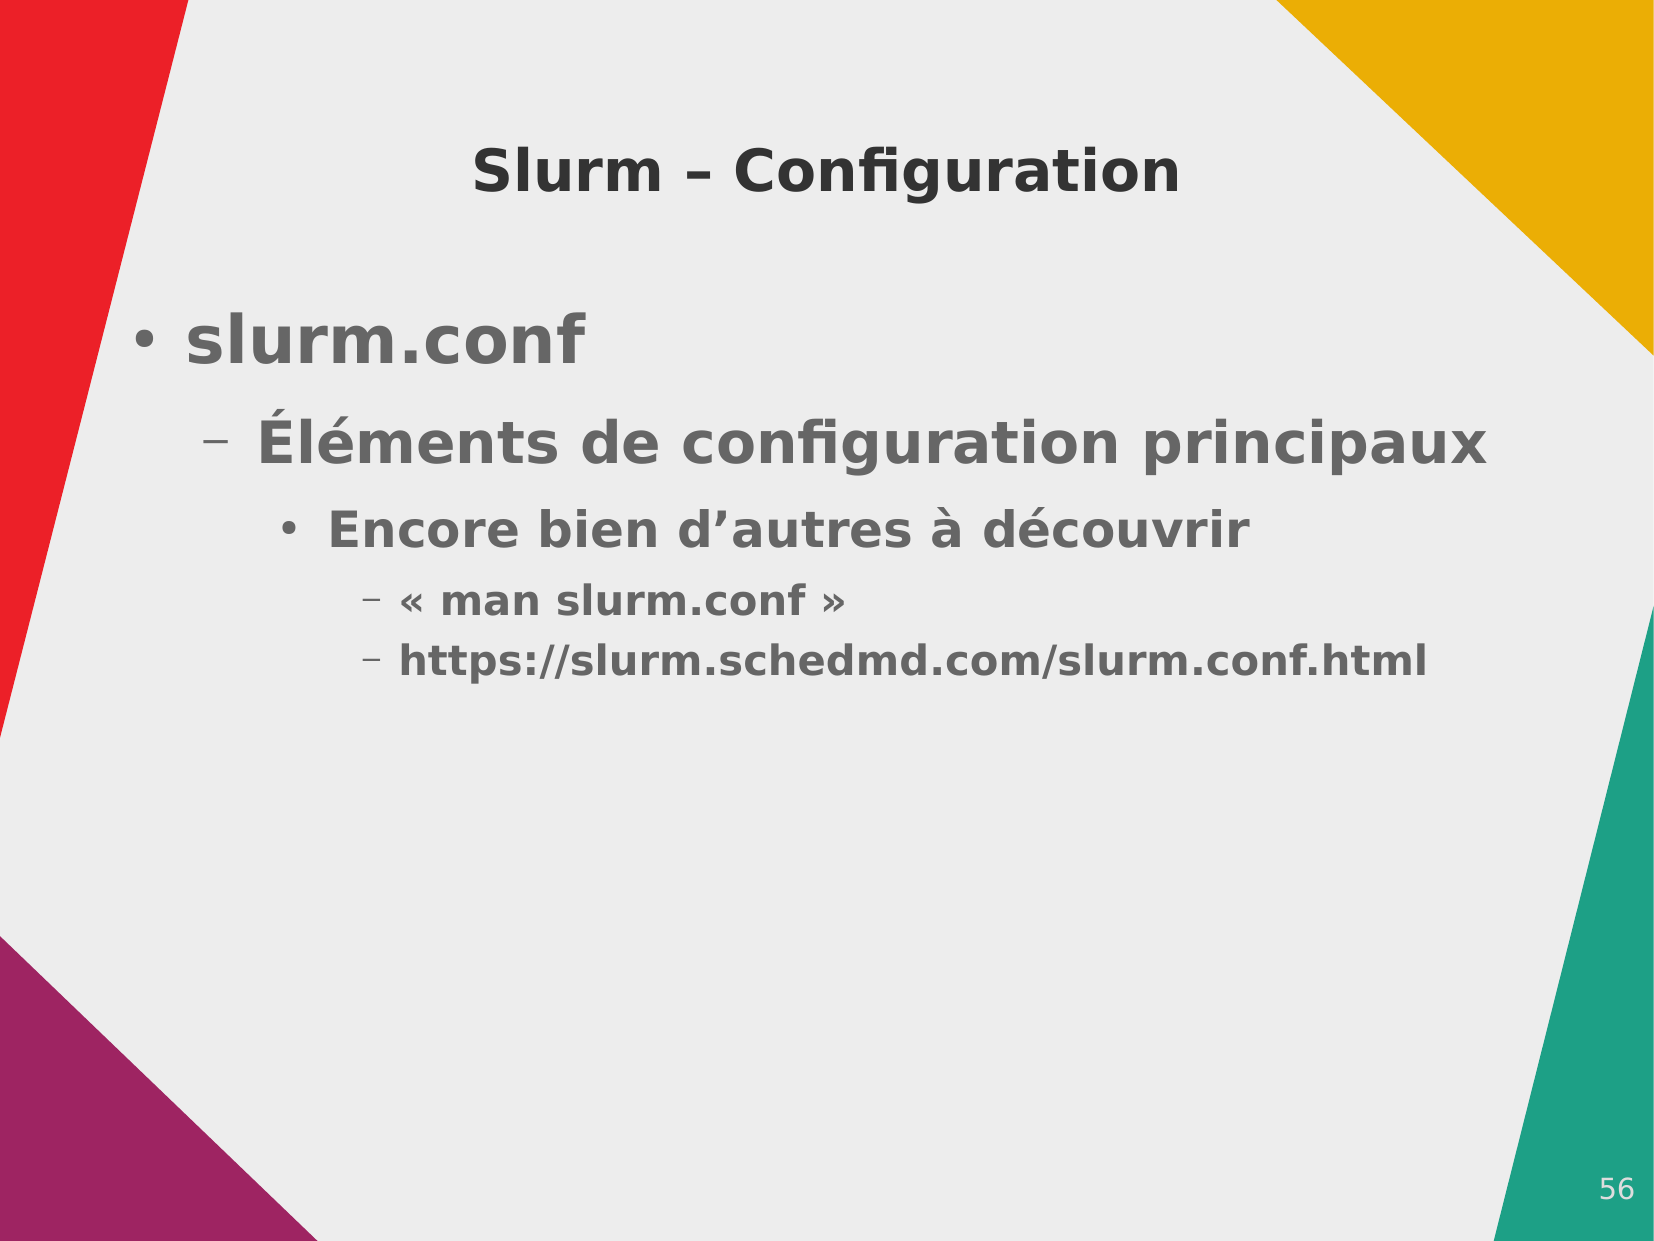

# Slurm – Configuration
slurm.conf
Éléments de configuration principaux
Encore bien d’autres à découvrir
« man slurm.conf »
https://slurm.schedmd.com/slurm.conf.html
56